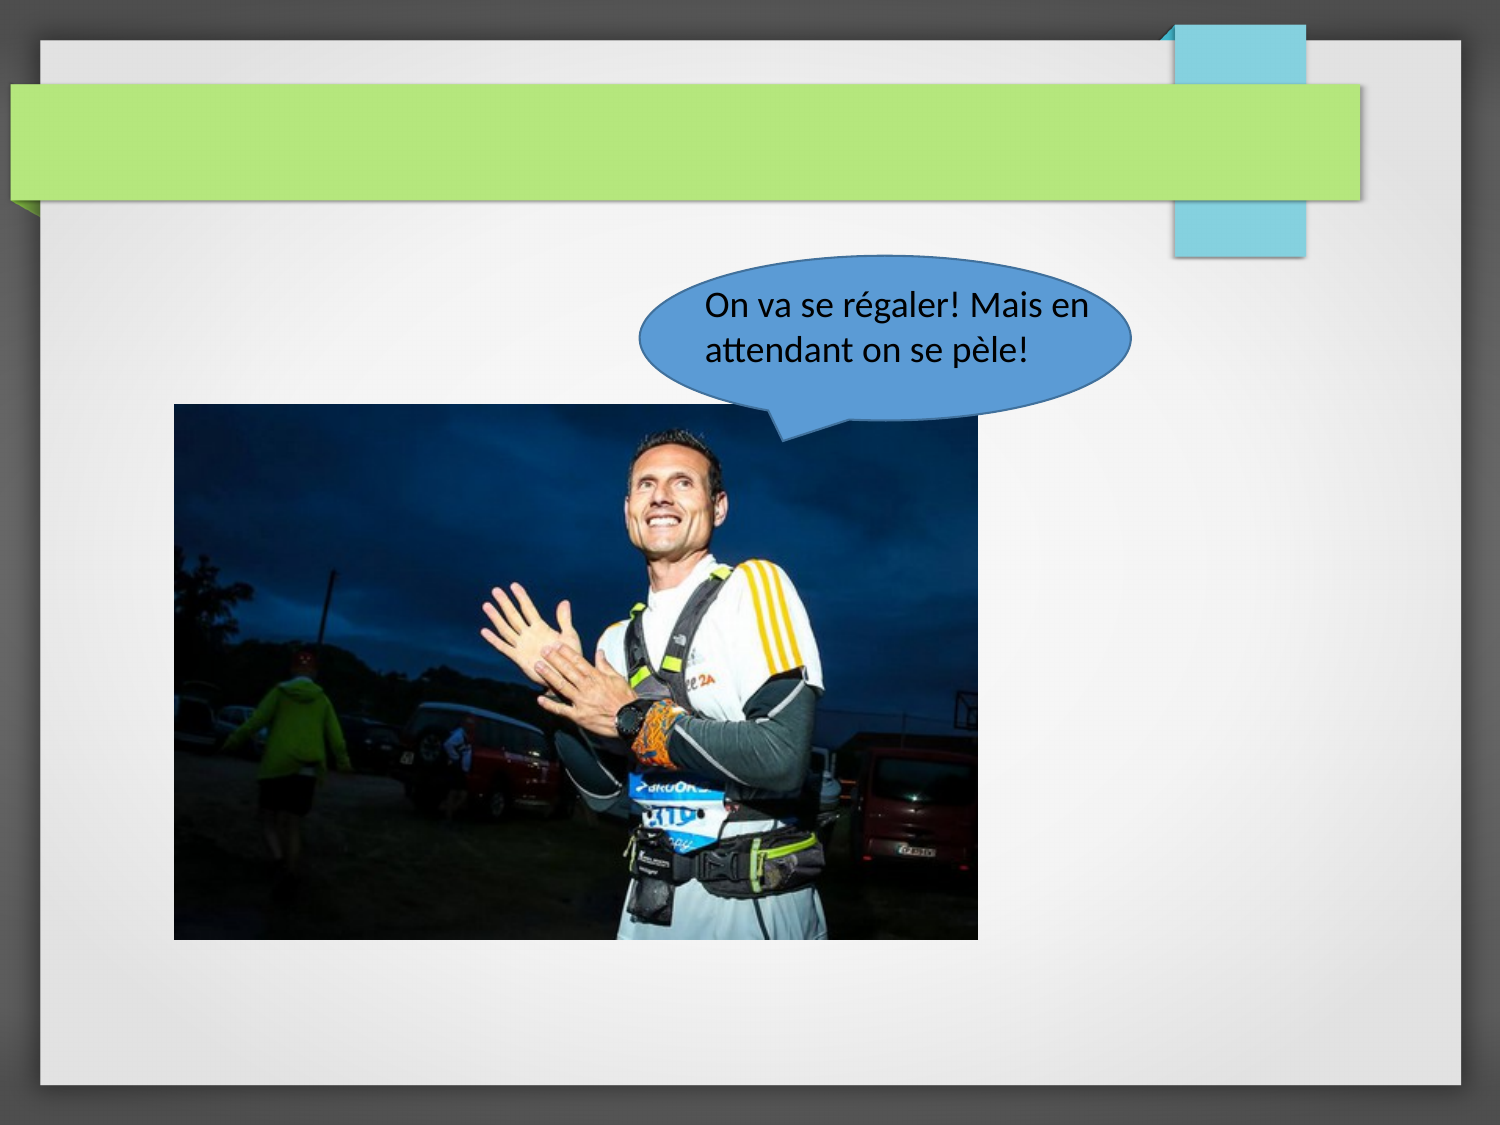

#
On va se régaler! Mais en attendant on se pèle!